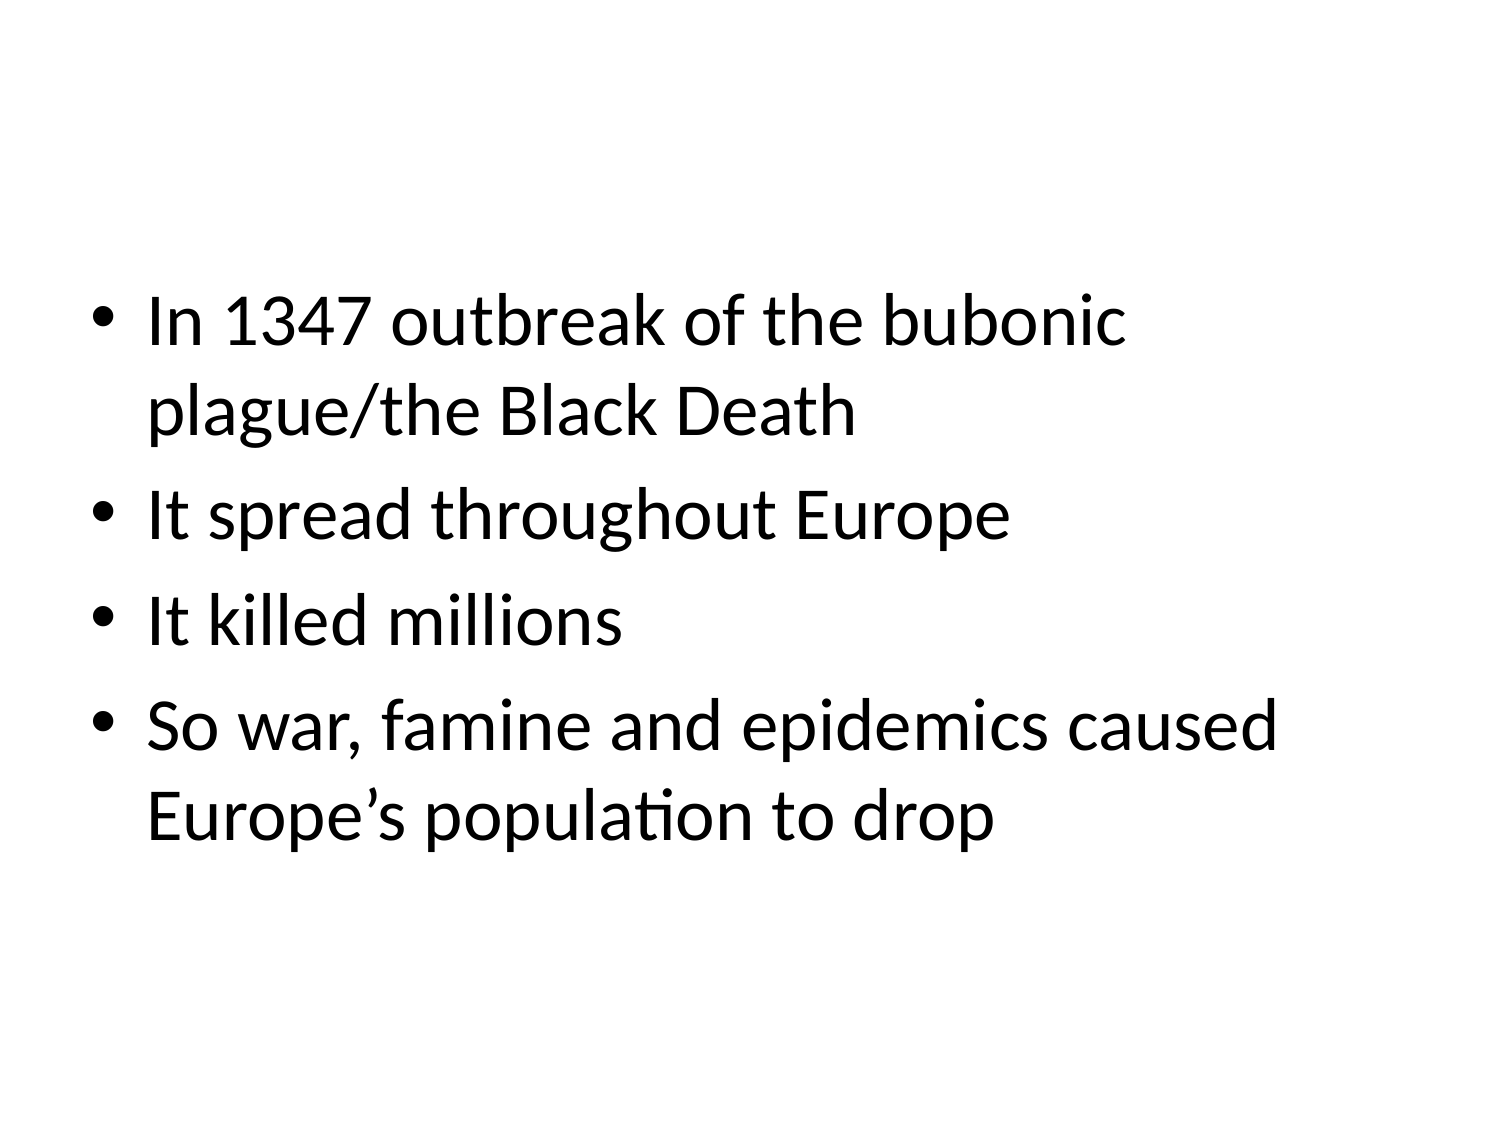

#
In 1347 outbreak of the bubonic plague/the Black Death
It spread throughout Europe
It killed millions
So war, famine and epidemics caused Europe’s population to drop